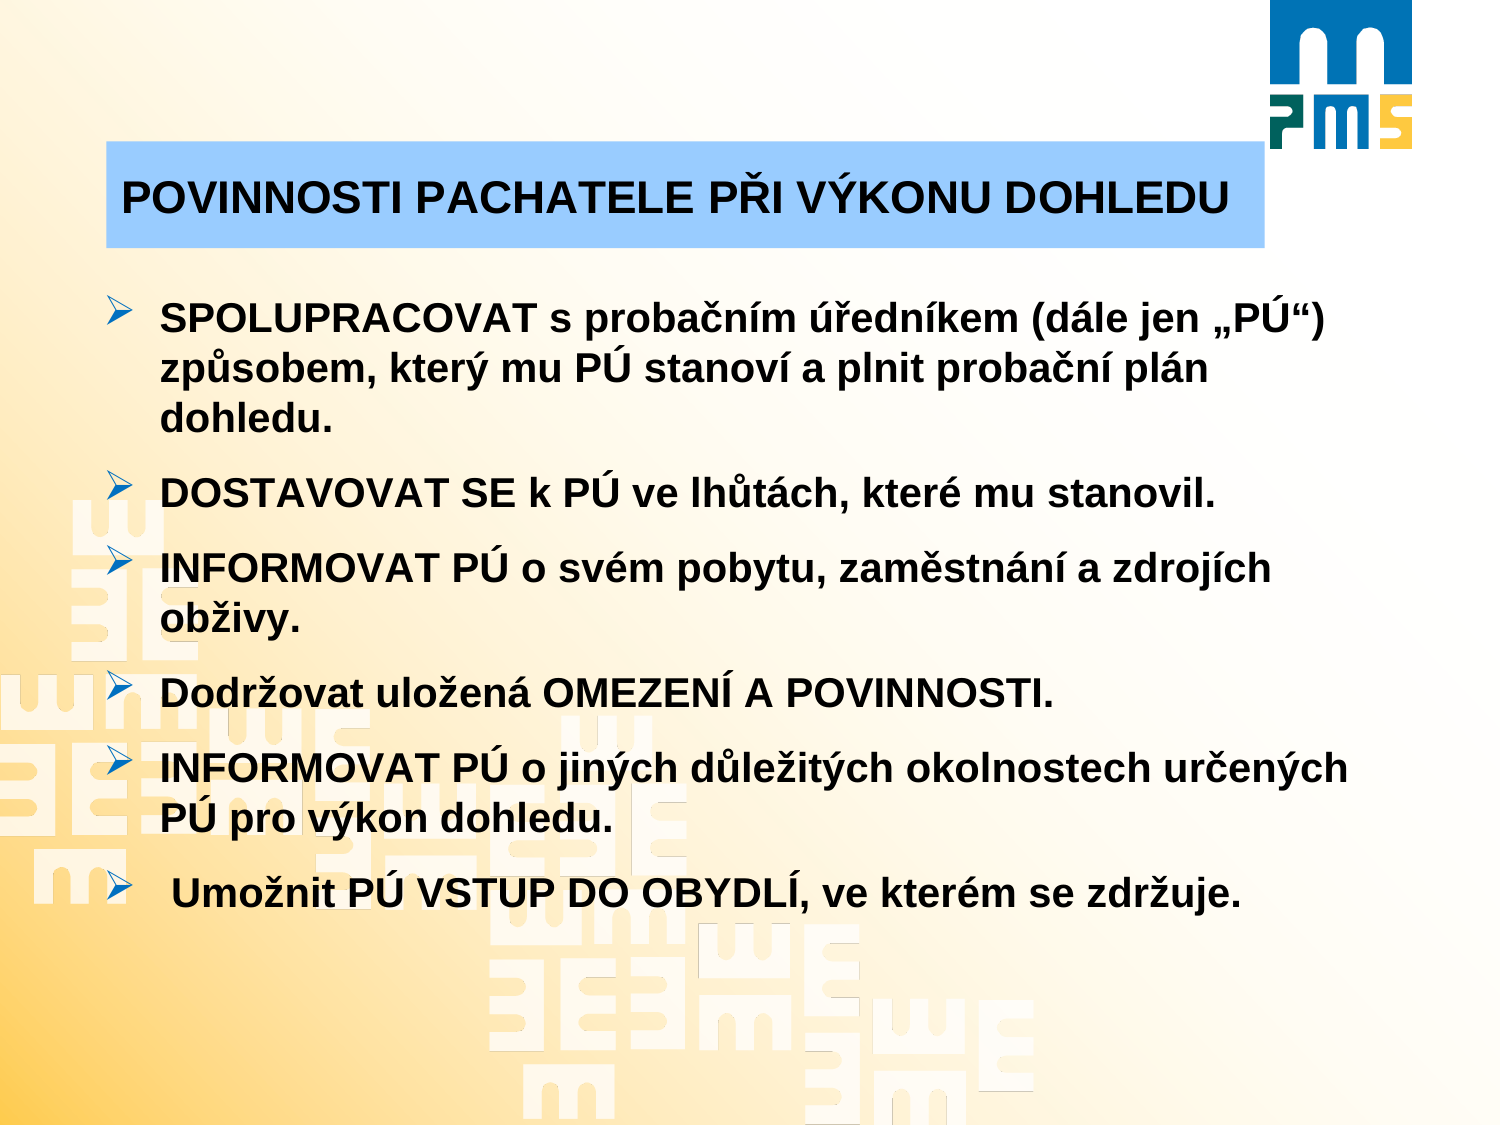

# POVINNOSTI PACHATELE PŘI VÝKONU DOHLEDU
SPOLUPRACOVAT s probačním úředníkem (dále jen „PÚ“) způsobem, který mu PÚ stanoví a plnit probační plán dohledu.
DOSTAVOVAT SE k PÚ ve lhůtách, které mu stanovil.
INFORMOVAT PÚ o svém pobytu, zaměstnání a zdrojích obživy.
Dodržovat uložená OMEZENÍ A POVINNOSTI.
INFORMOVAT PÚ o jiných důležitých okolnostech určených PÚ pro výkon dohledu.
 Umožnit PÚ VSTUP DO OBYDLÍ, ve kterém se zdržuje.